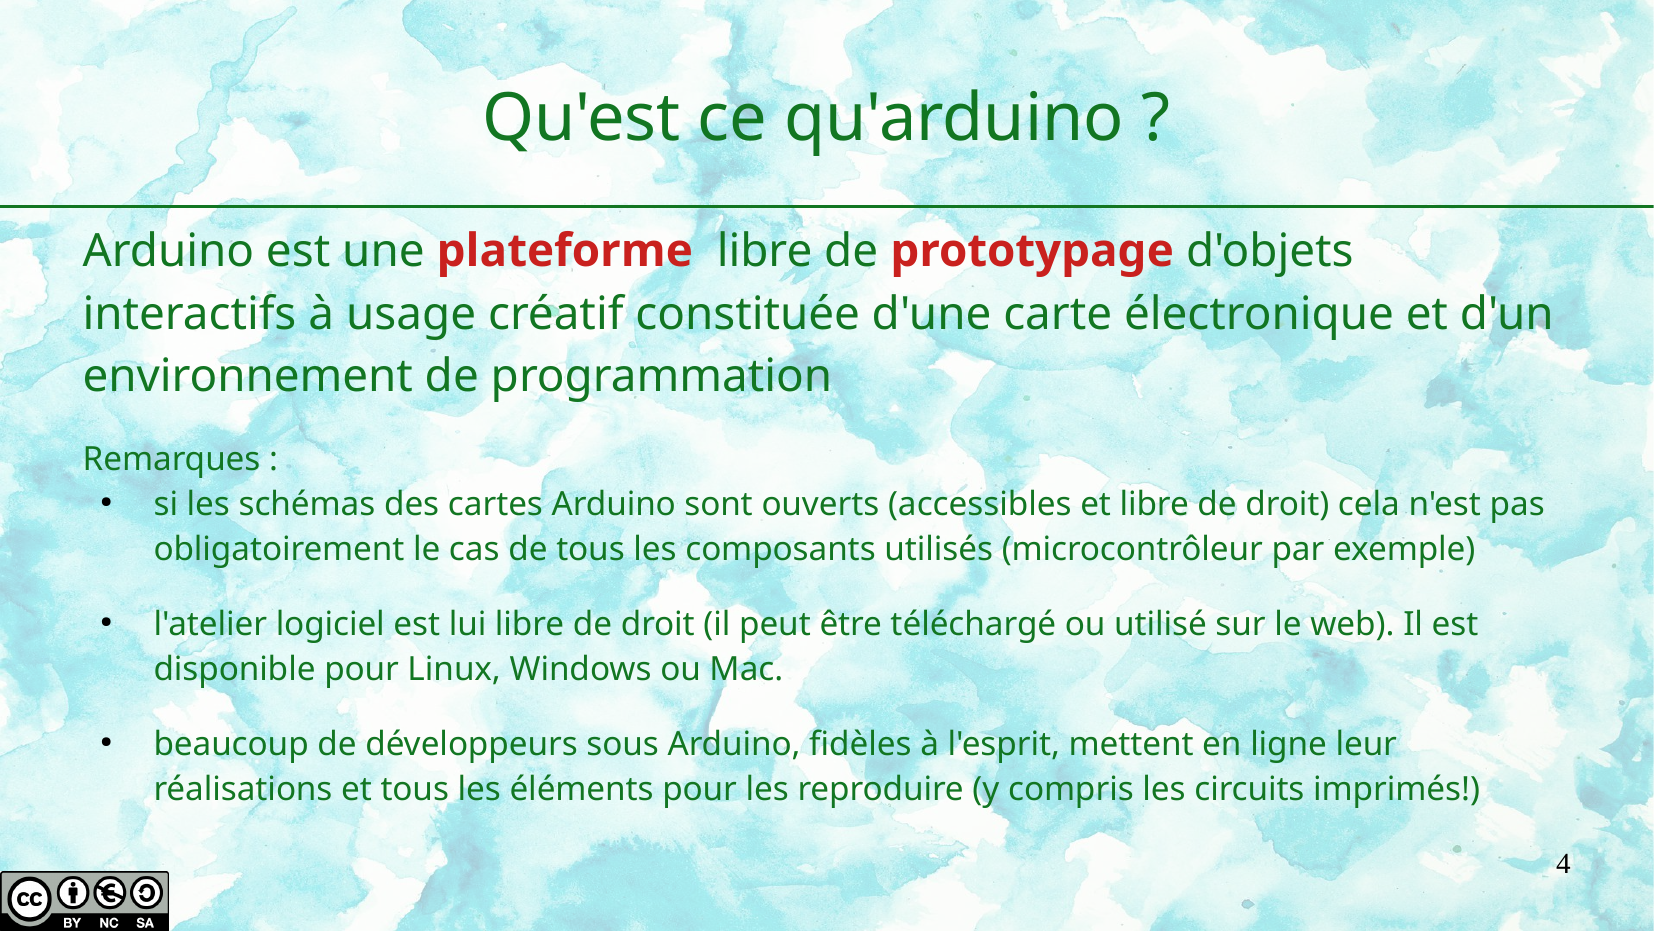

# Qu'est ce qu'arduino ?
Arduino est une plateforme libre de prototypage d'objets interactifs à usage créatif constituée d'une carte électronique et d'un environnement de programmation
Remarques :
si les schémas des cartes Arduino sont ouverts (accessibles et libre de droit) cela n'est pas obligatoirement le cas de tous les composants utilisés (microcontrôleur par exemple)
l'atelier logiciel est lui libre de droit (il peut être téléchargé ou utilisé sur le web). Il est disponible pour Linux, Windows ou Mac.
beaucoup de développeurs sous Arduino, fidèles à l'esprit, mettent en ligne leur réalisations et tous les éléments pour les reproduire (y compris les circuits imprimés!)
4